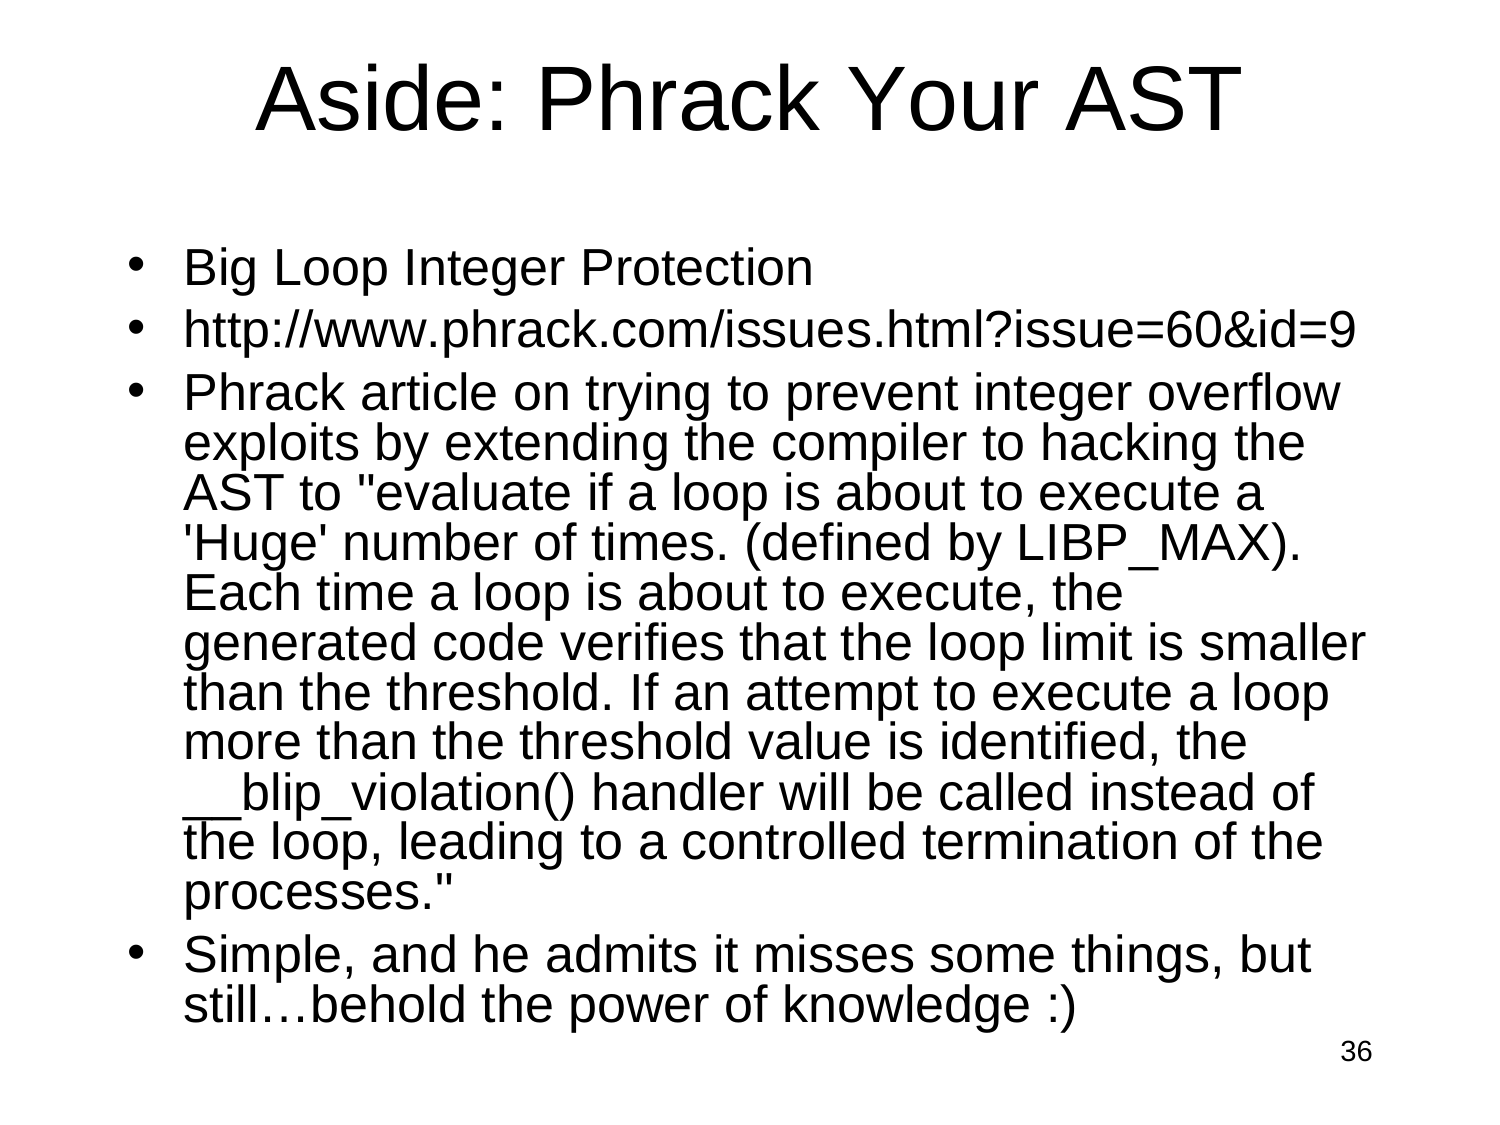

# Aside: Phrack Your AST
Big Loop Integer Protection
http://www.phrack.com/issues.html?issue=60&id=9
Phrack article on trying to prevent integer overflow exploits by extending the compiler to hacking the AST to "evaluate if a loop is about to execute a 'Huge' number of times. (defined by LIBP_MAX). Each time a loop is about to execute, the generated code verifies that the loop limit is smaller than the threshold. If an attempt to execute a loop more than the threshold value is identified, the __blip_violation() handler will be called instead of the loop, leading to a controlled termination of the processes."
Simple, and he admits it misses some things, but still…behold the power of knowledge :)